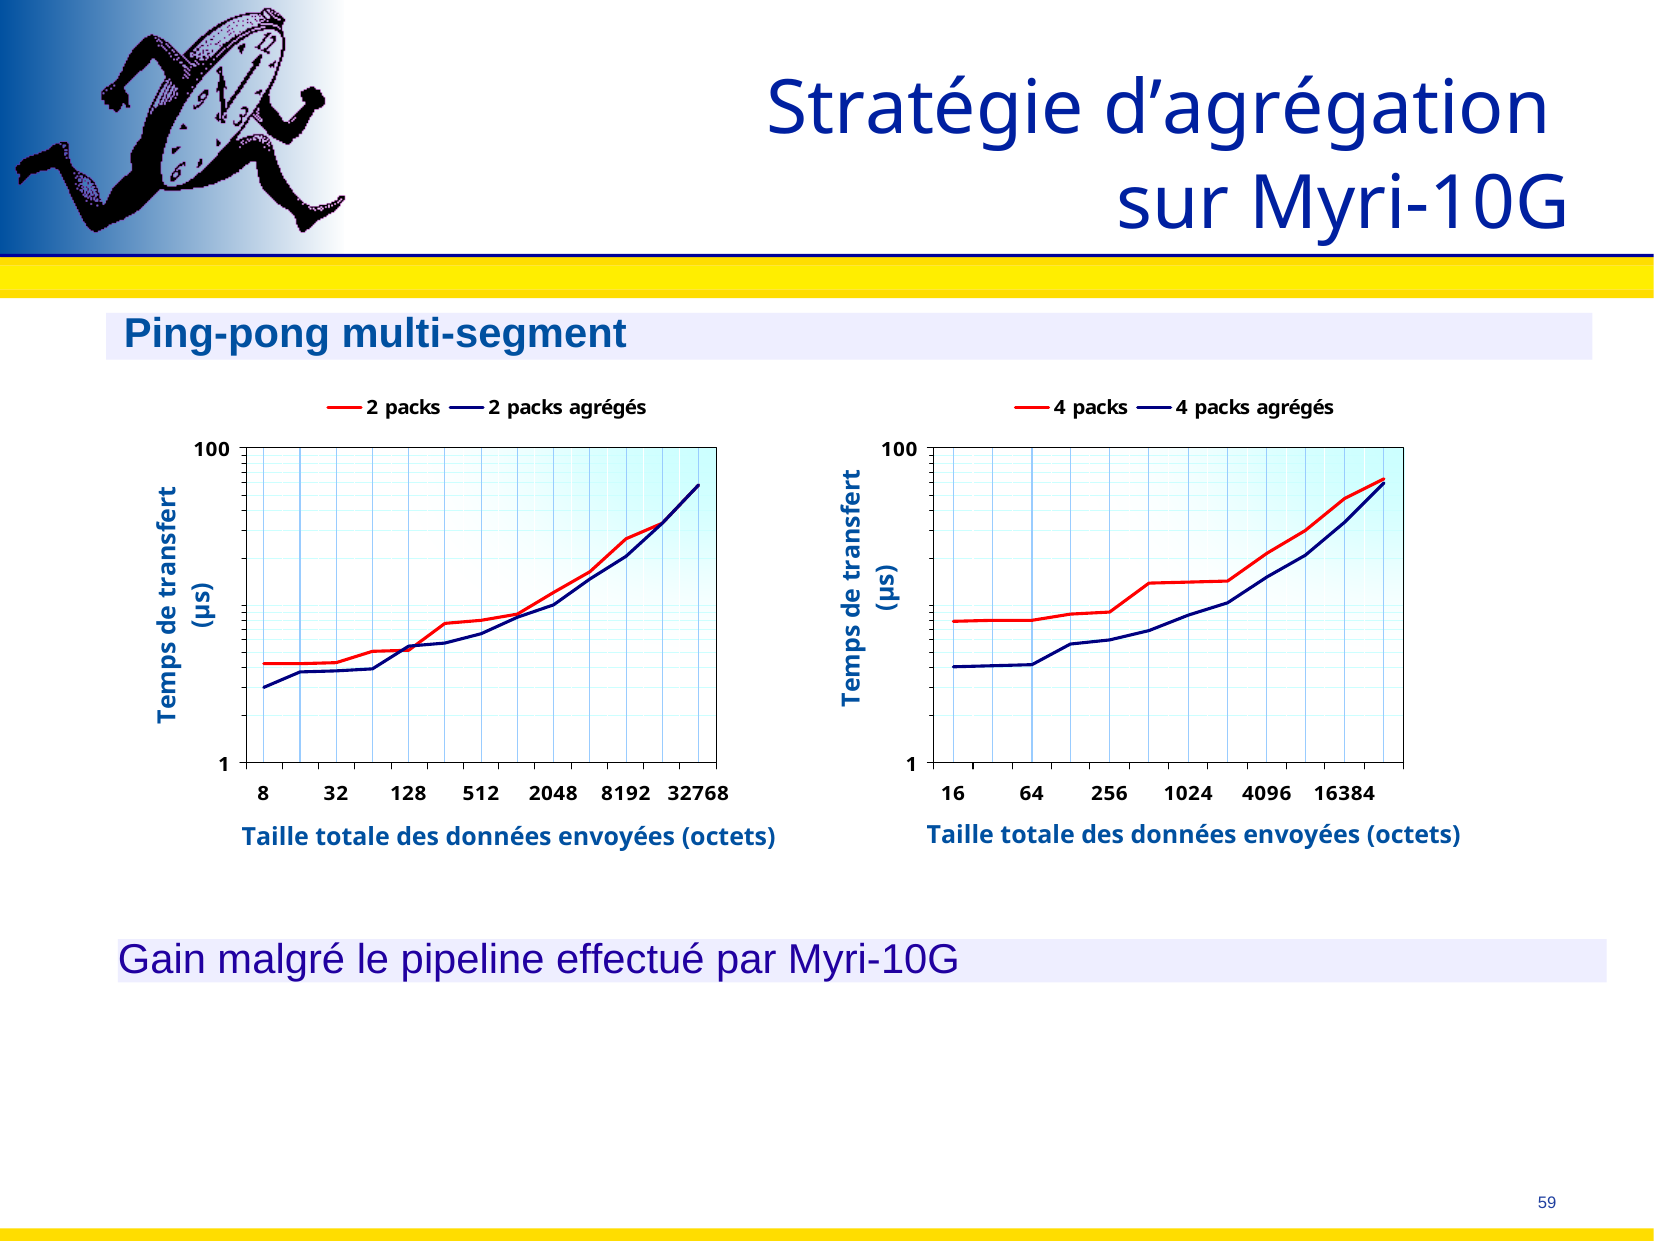

# Stratégie d’agrégation sur Myri-10G
Ping-pong multi-segment
Temps de transfert (µs)
Temps de transfert (µs)
Taille totale des données envoyées (octets)
Taille totale des données envoyées (octets)
Gain malgré le pipeline effectué par Myri-10G